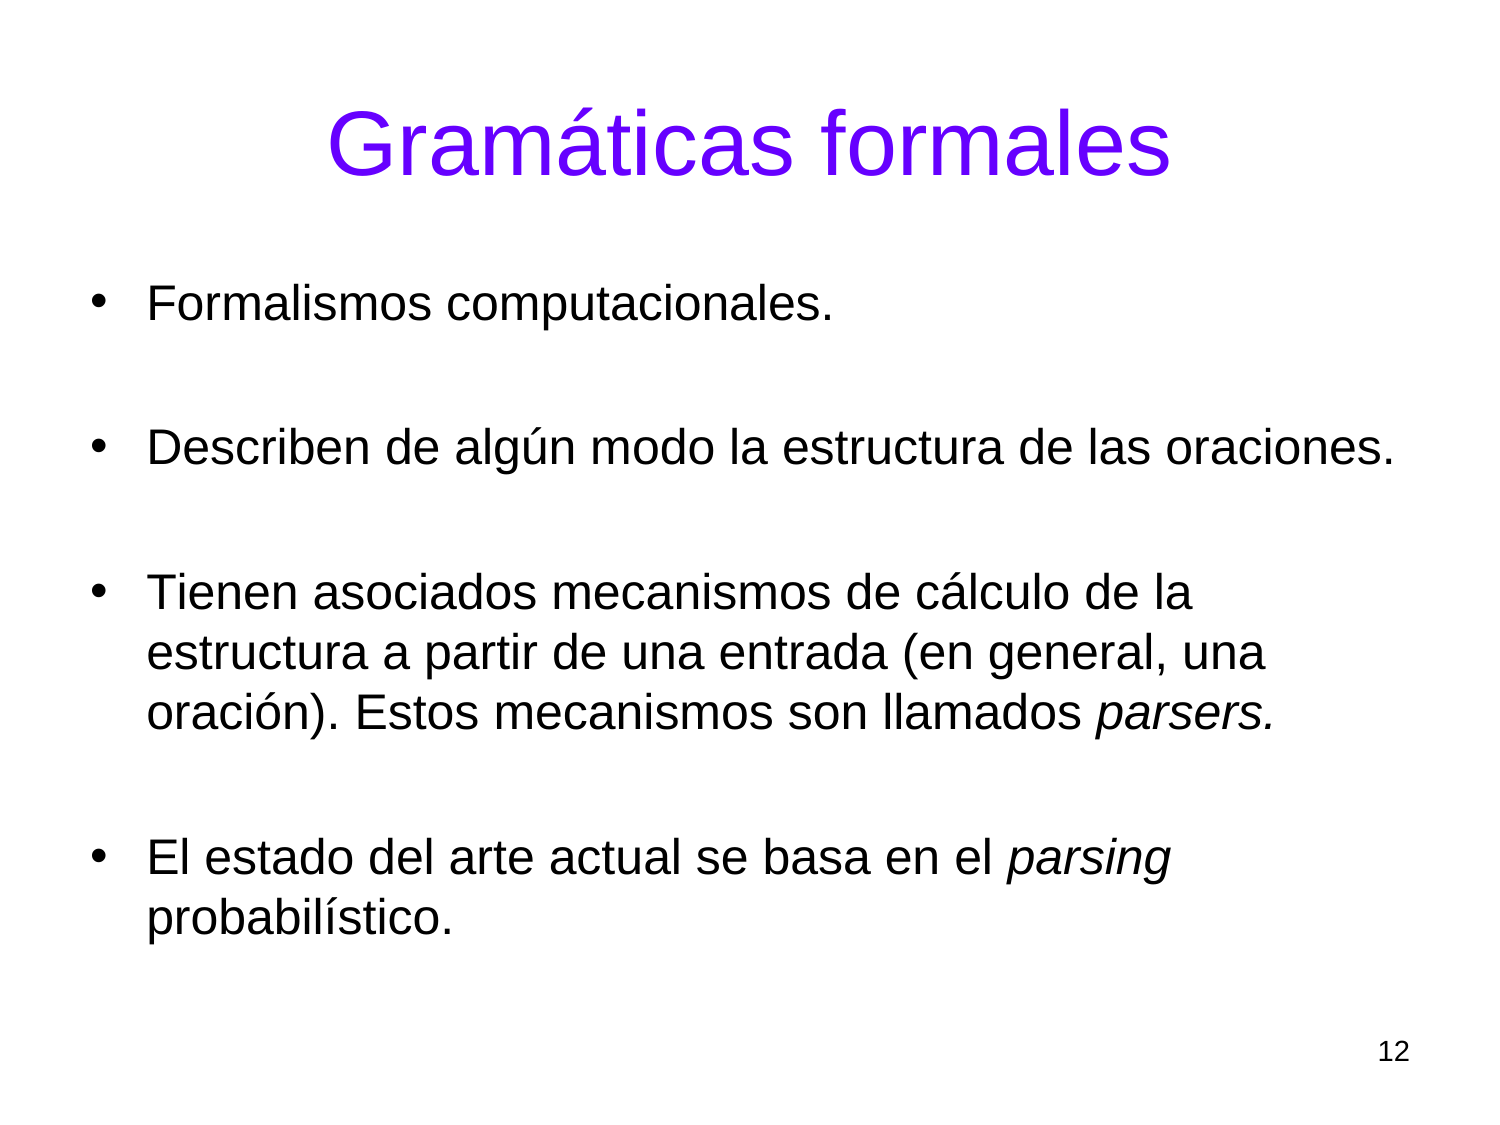

# Gramáticas formales
Formalismos computacionales.
Describen de algún modo la estructura de las oraciones.
Tienen asociados mecanismos de cálculo de la estructura a partir de una entrada (en general, una oración). Estos mecanismos son llamados parsers.
El estado del arte actual se basa en el parsing probabilístico.